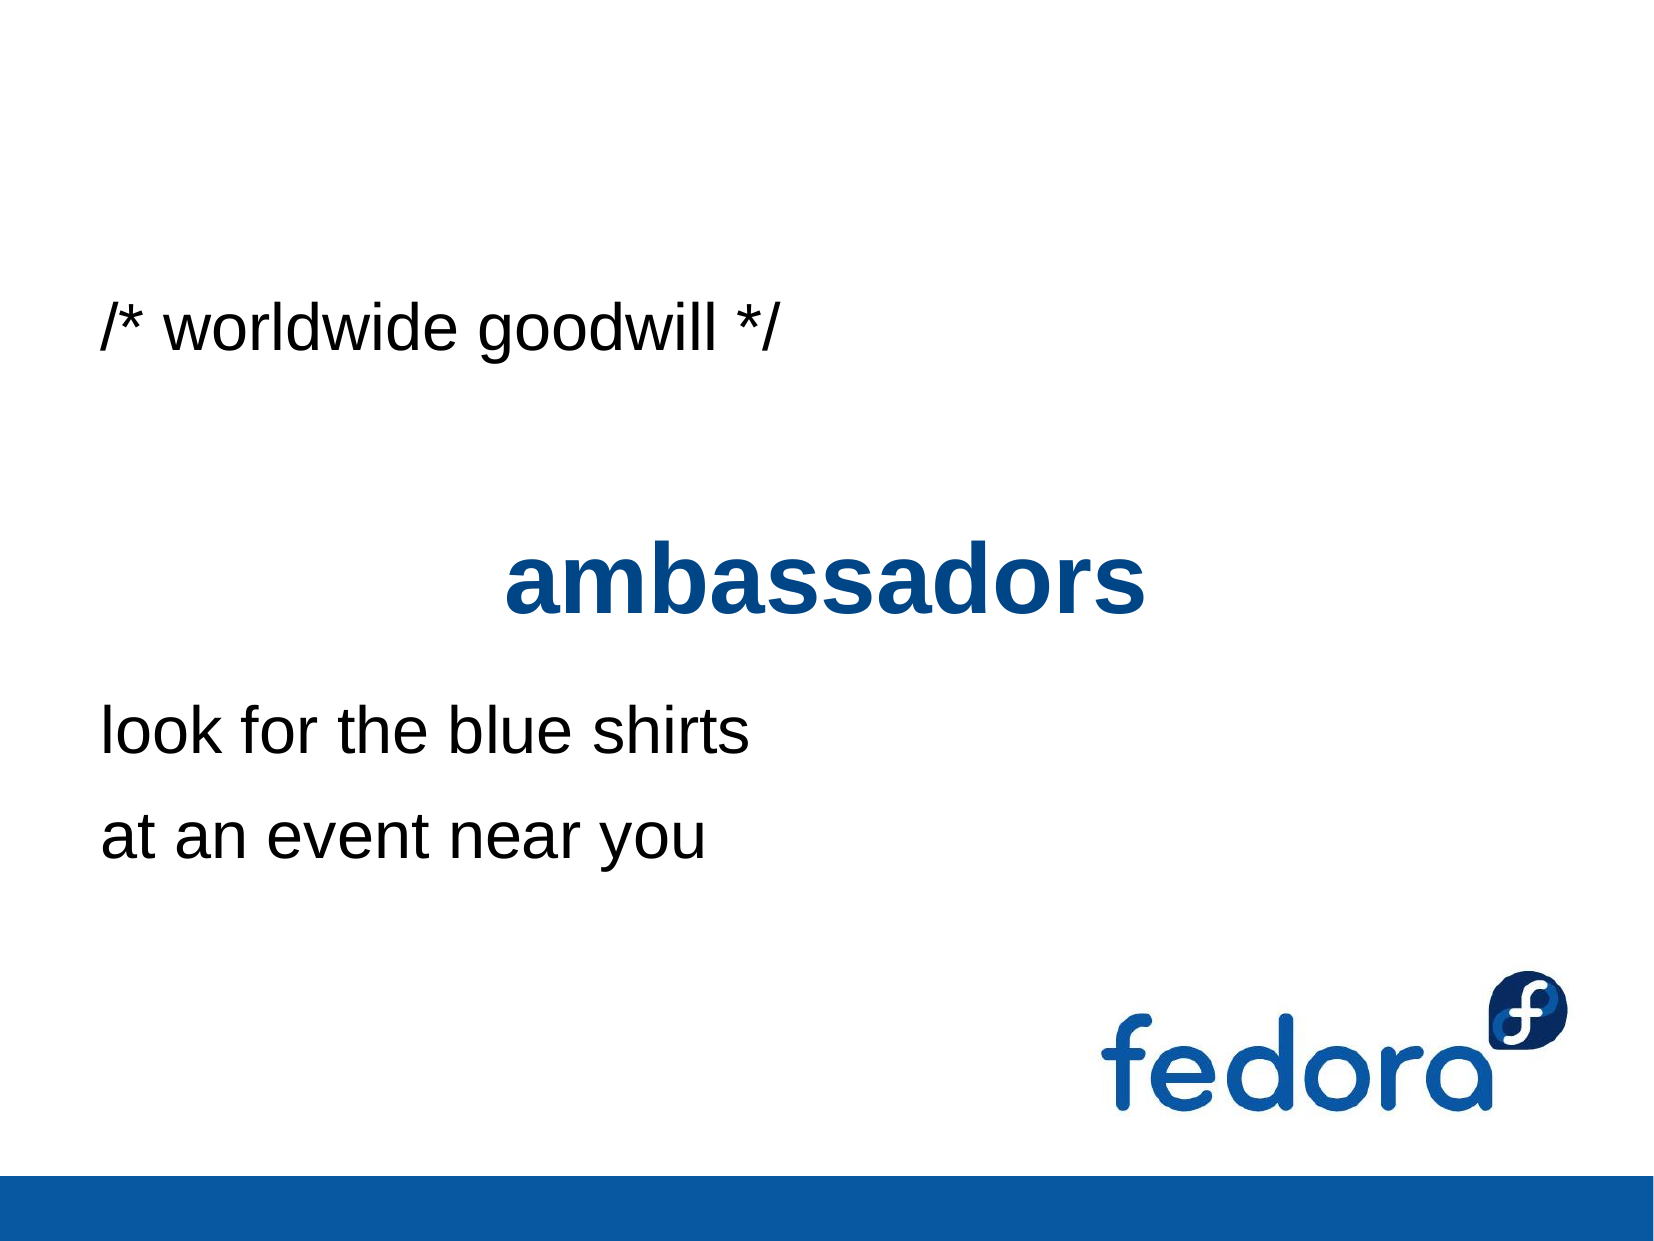

# ambassadors
/* worldwide goodwill */
look for the blue shirts
at an event near you